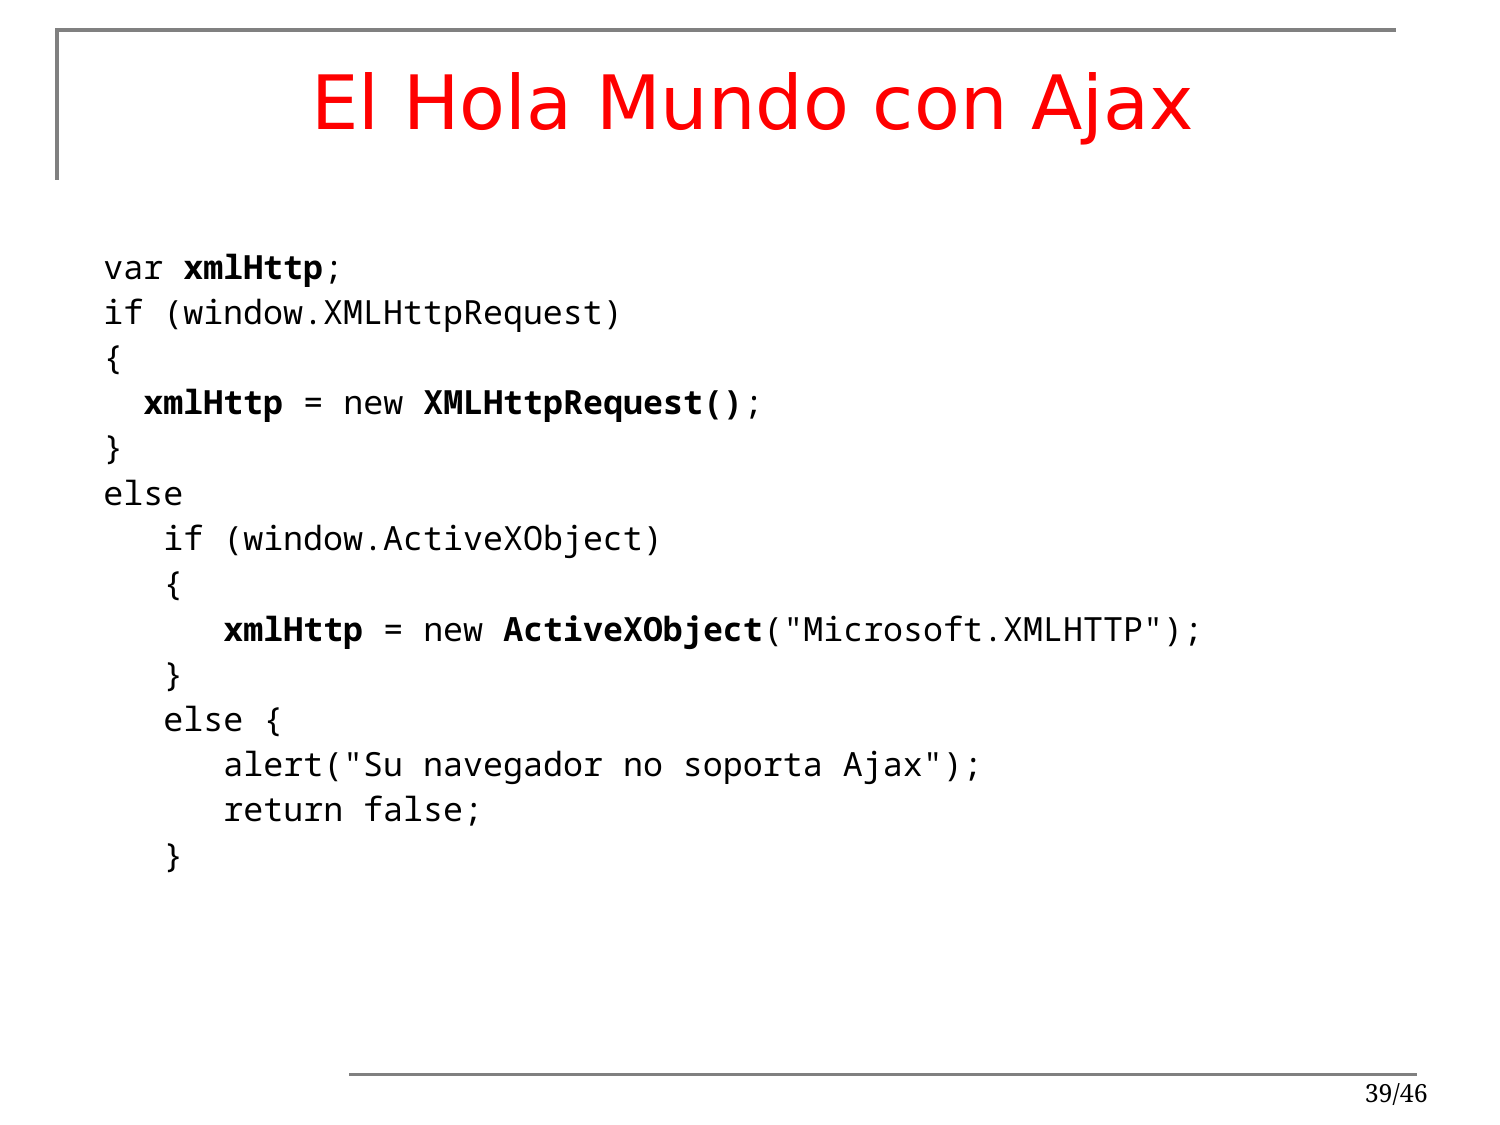

# El Hola Mundo con Ajax
var xmlHttp;
if (window.XMLHttpRequest)
{
 xmlHttp = new XMLHttpRequest();
}
else
 if (window.ActiveXObject)
 {
 xmlHttp = new ActiveXObject("Microsoft.XMLHTTP");
 }
 else {
 alert("Su navegador no soporta Ajax");
 return false;
 }